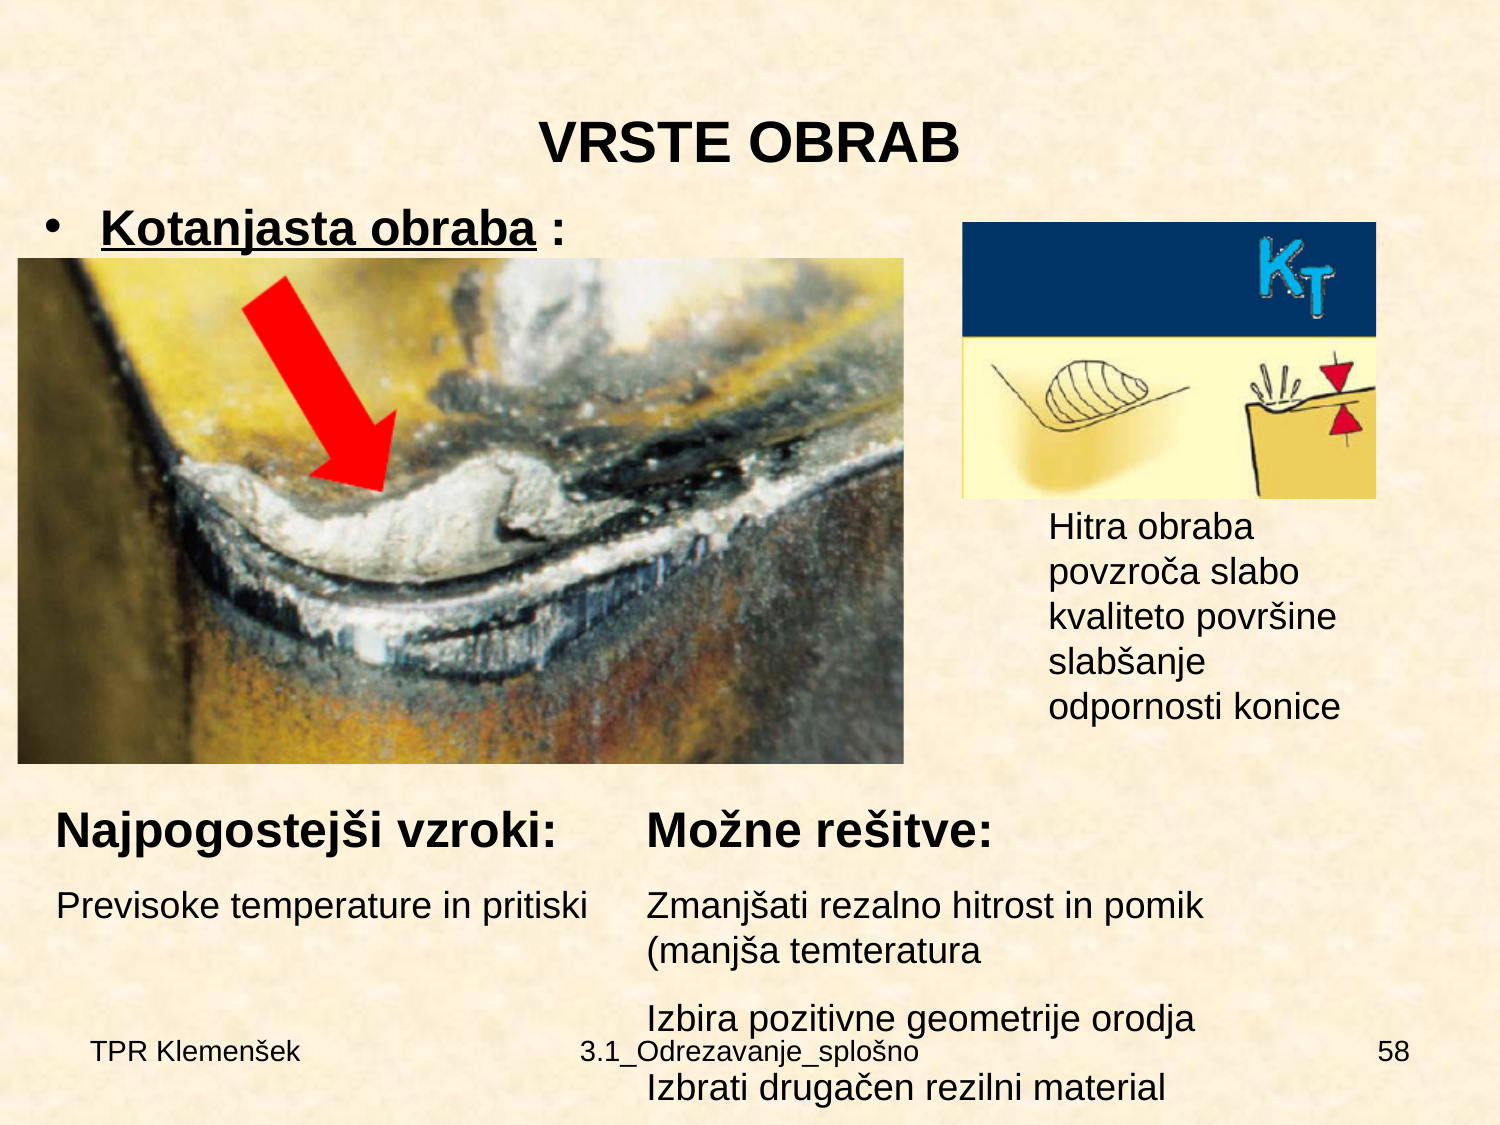

# VRSTE OBRAB
Kotanjasta obraba :
Hitra obraba povzroča slabo kvaliteto površine slabšanje odpornosti konice
Najpogostejši vzroki:
Previsoke temperature in pritiski
Možne rešitve:
Zmanjšati rezalno hitrost in pomik (manjša temteratura
Izbira pozitivne geometrije orodja
Izbrati drugačen rezilni material
TPR Klemenšek
3.1_Odrezavanje_splošno